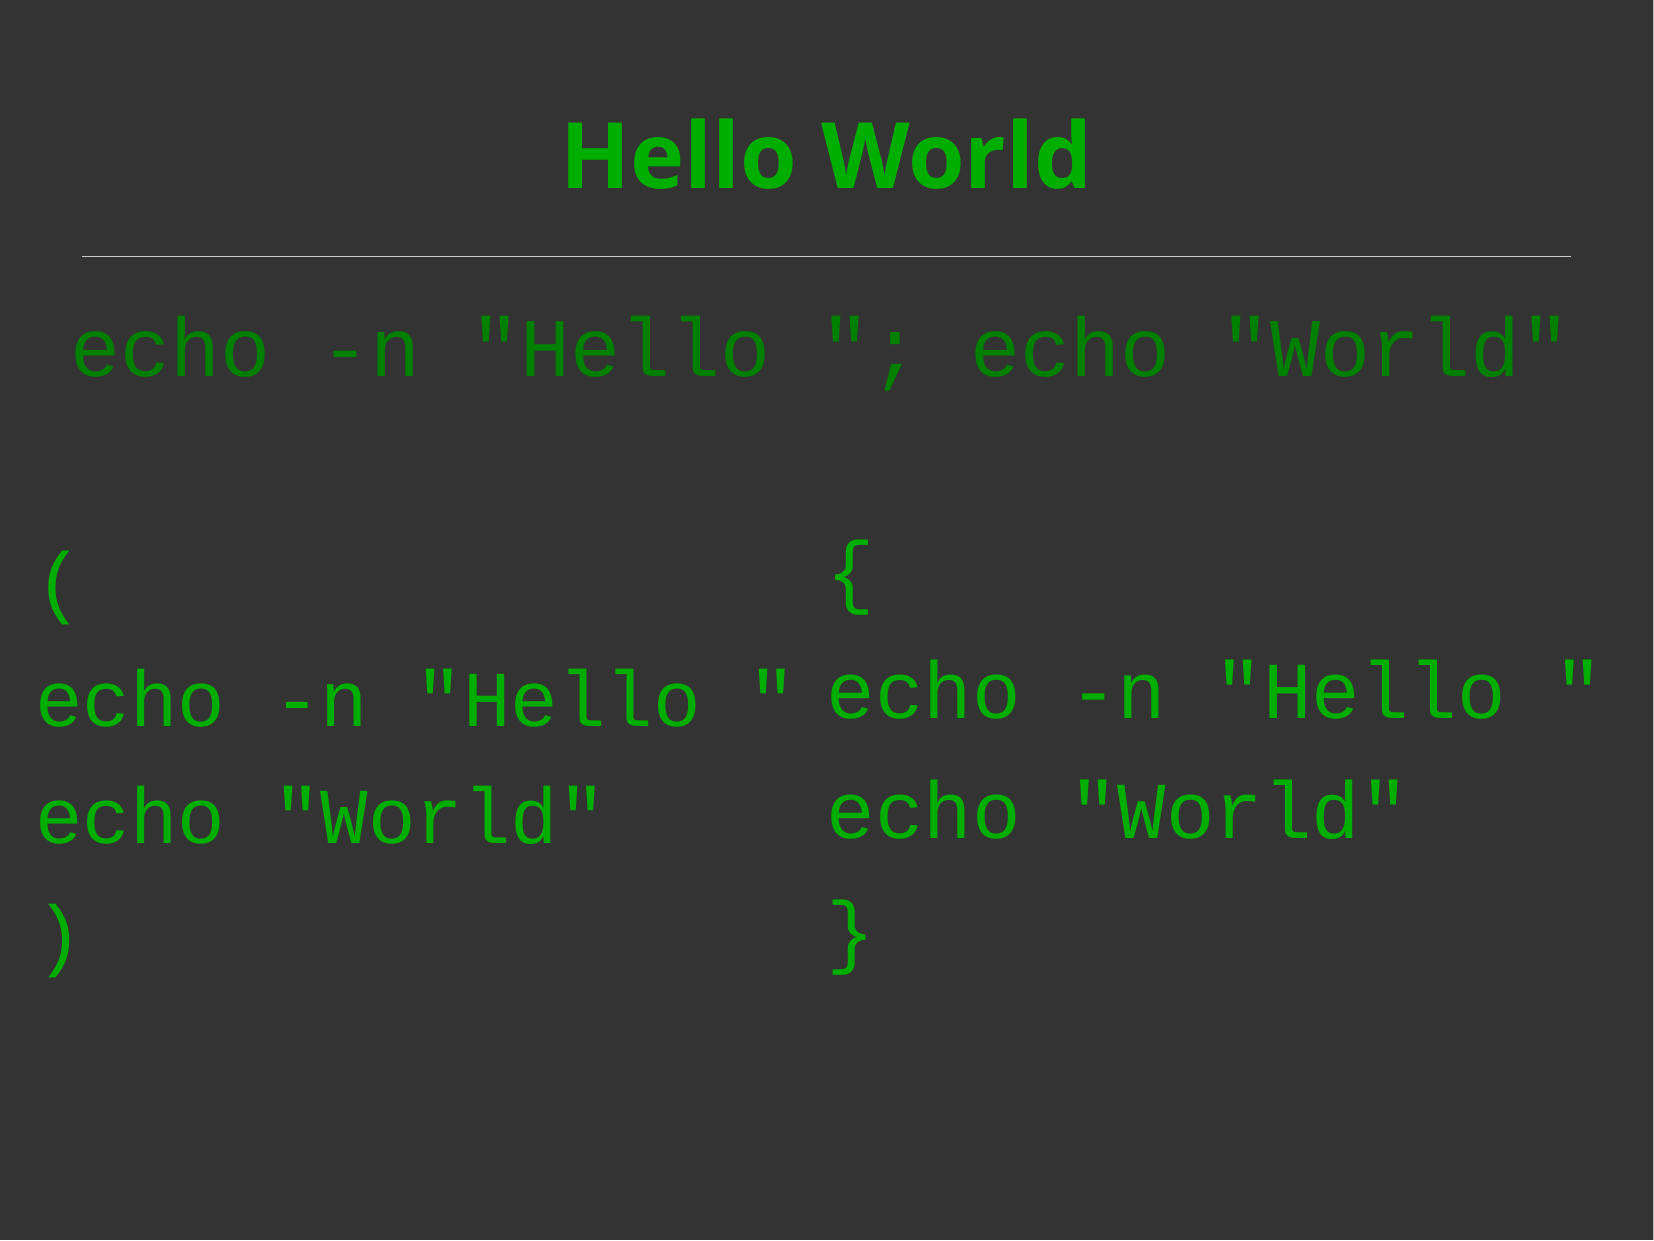

# Hello World
echo -n "Hello "; echo "World"
{
echo -n "Hello "
echo "World"
}
(
echo -n "Hello "
echo "World"
)